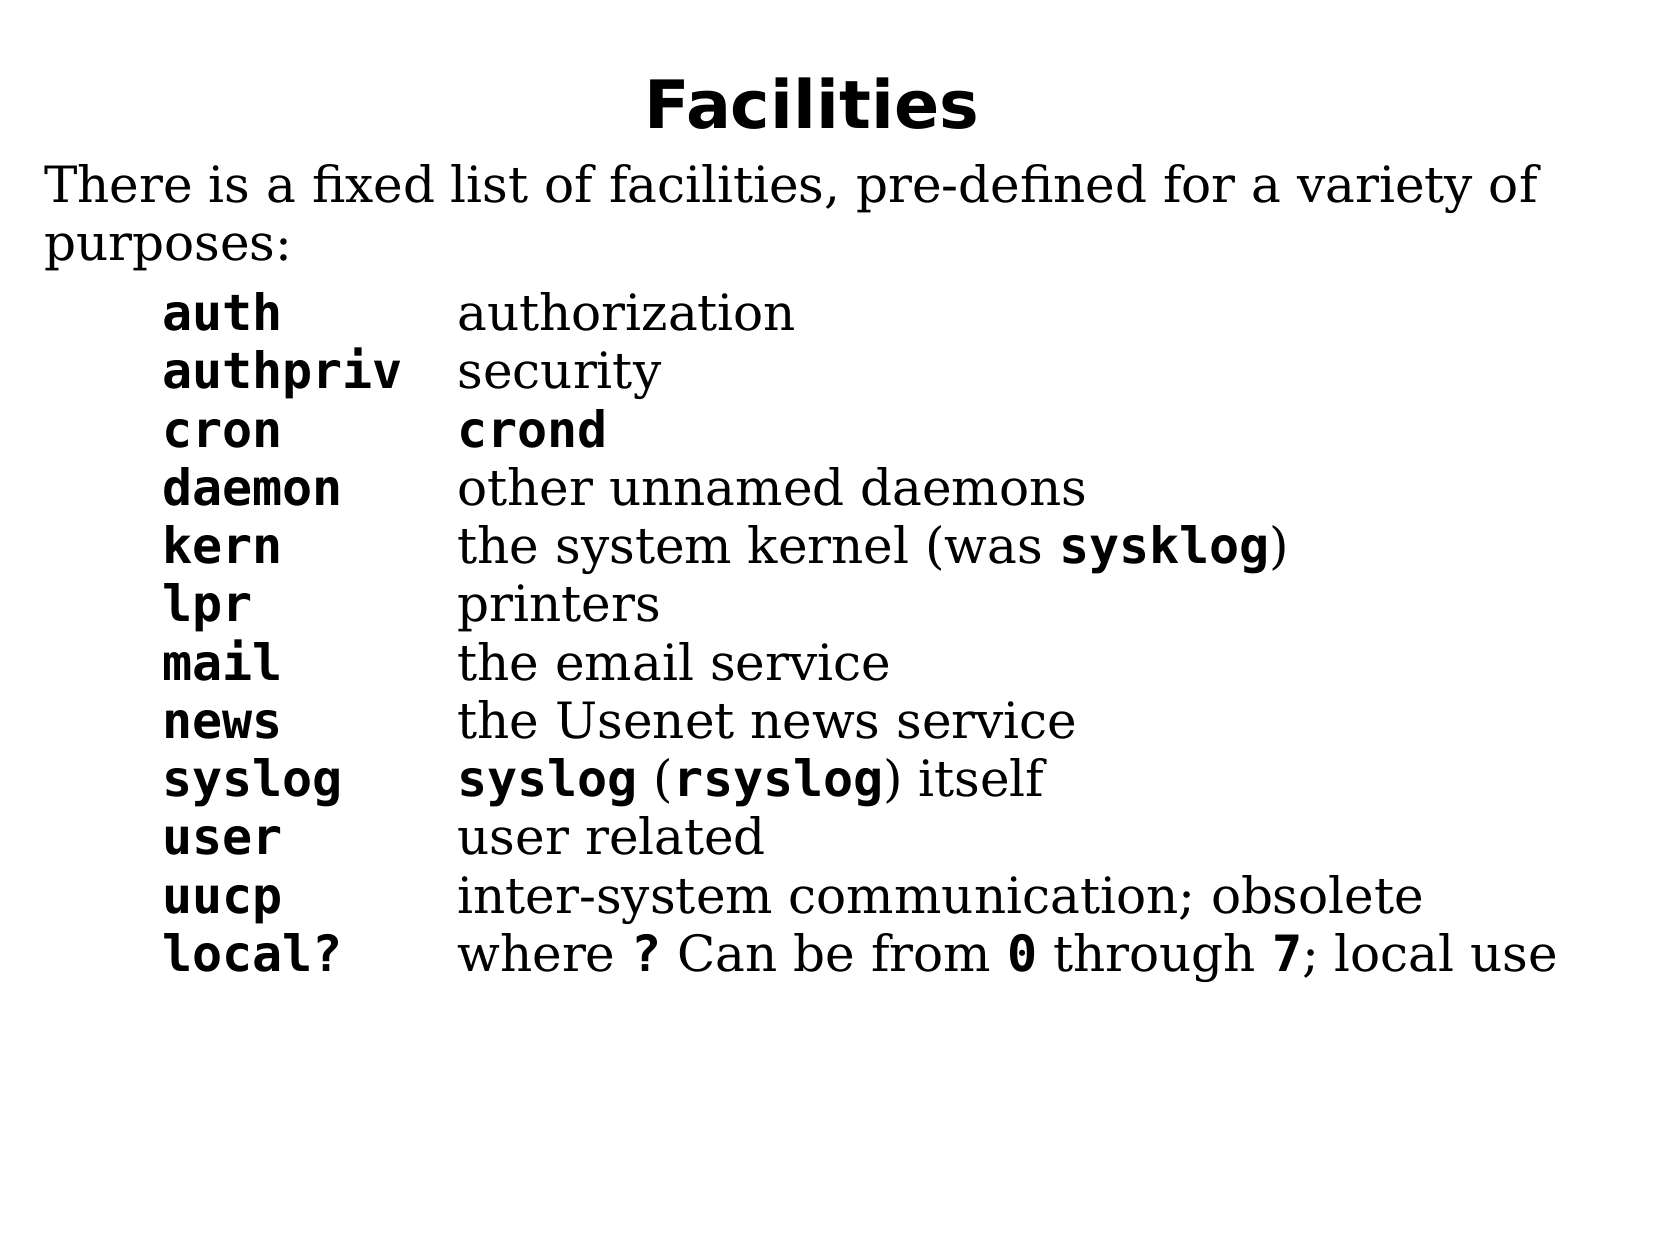

Facilities
There is a fixed list of facilities, pre-defined for a variety of purposes:
auth			authorization
authpriv	security
cron			crond
daemon		other unnamed daemons
kern			the system kernel (was sysklog)
lpr			printers
mail			the email service
news			the Usenet news service
syslog		syslog (rsyslog) itself
user			user related
uucp			inter-system communication; obsolete
local?		where ? Can be from 0 through 7; local use